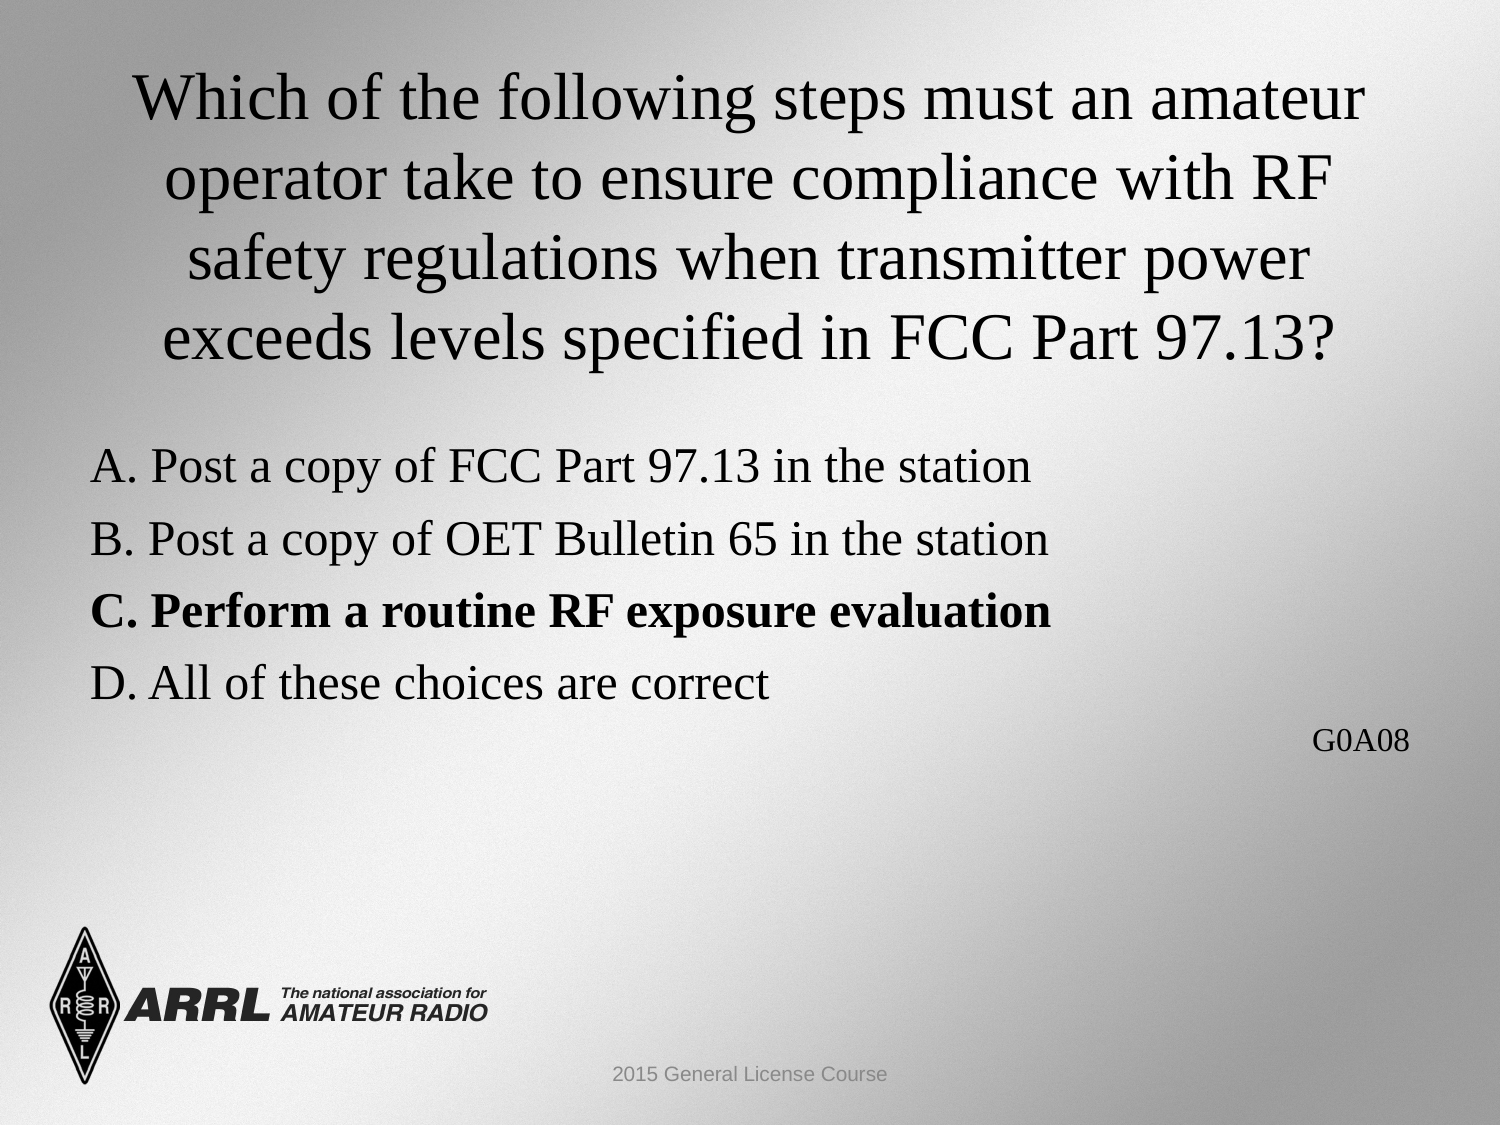

# Which of the following steps must an amateur operator take to ensure compliance with RF safety regulations when transmitter power exceeds levels specified in FCC Part 97.13?
A. Post a copy of FCC Part 97.13 in the station
B. Post a copy of OET Bulletin 65 in the station
C. Perform a routine RF exposure evaluation
D. All of these choices are correct
G0A08
2015 General License Course